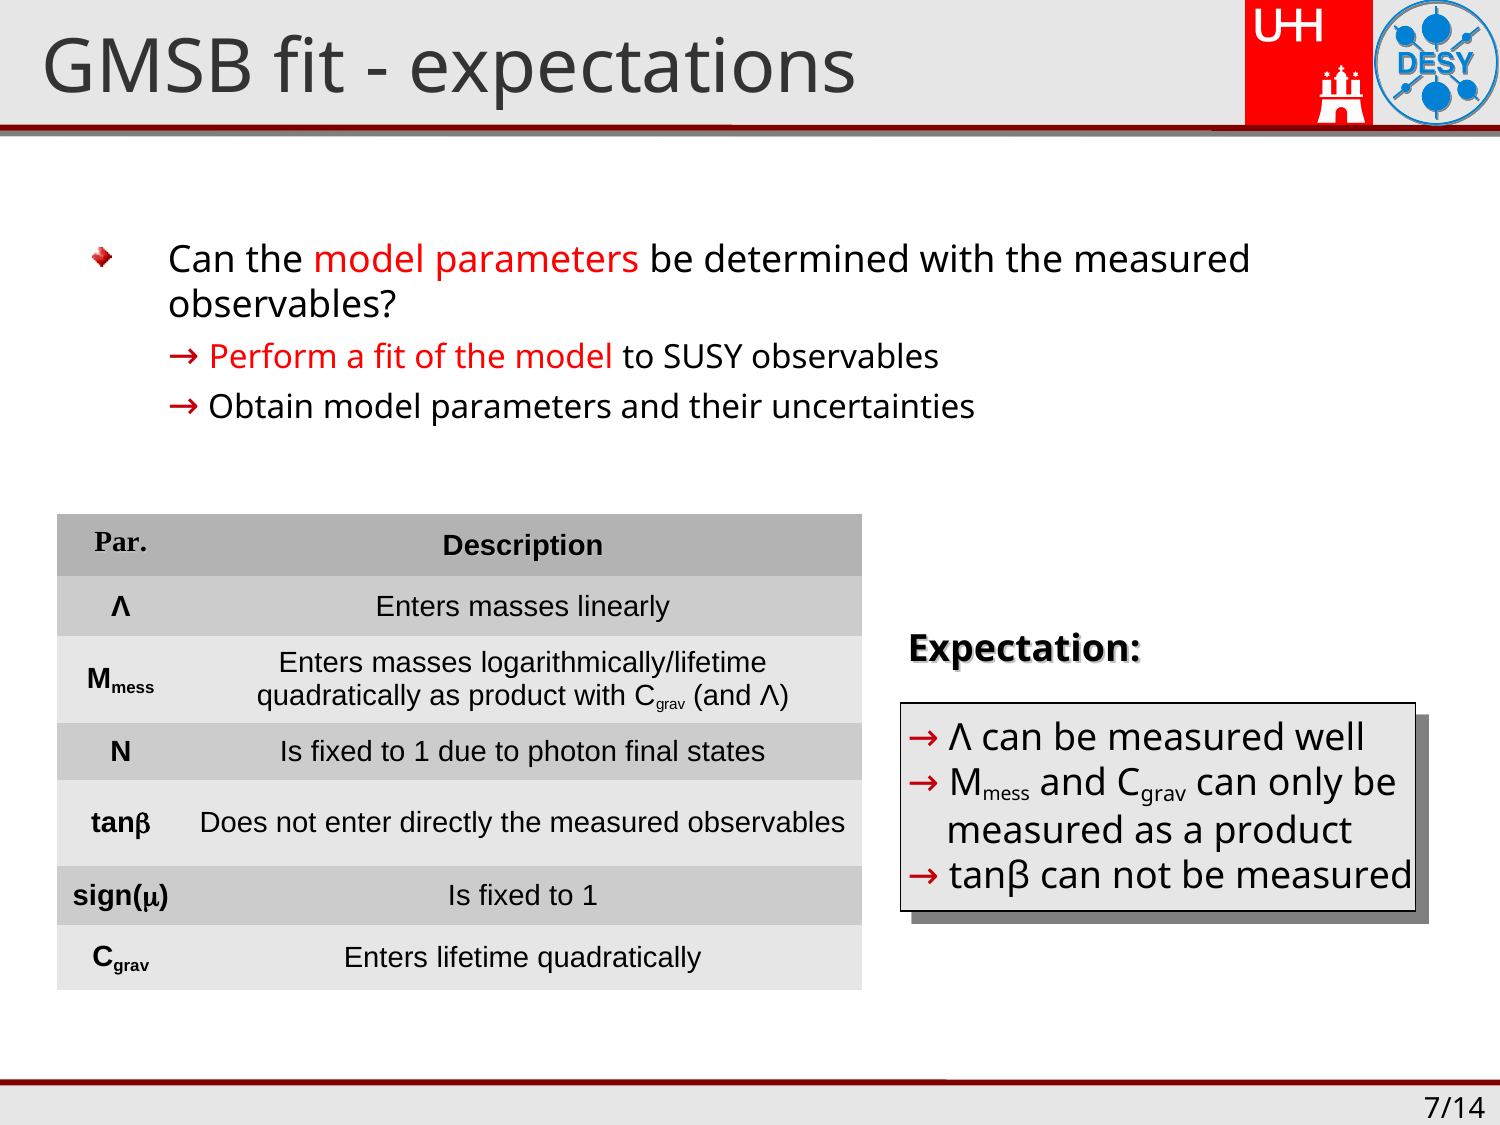

# GMSB fit - expectations
Can the model parameters be determined with the measured observables?
	→ Perform a fit of the model to SUSY observables
	→ Obtain model parameters and their uncertainties
| Par. | Description |
| --- | --- |
| Λ | Enters masses linearly |
| Mmess | Enters masses logarithmically/lifetime quadratically as product with Cgrav (and Λ) |
| N | Is fixed to 1 due to photon final states |
| tan | Does not enter directly the measured observables |
| sign() | Is fixed to 1 |
| Cgrav | Enters lifetime quadratically |
Expectation:
→ Λ can be measured well
	→ Mmess and Cgrav can only be measured as a product
	→ tanβ can not be measured
7